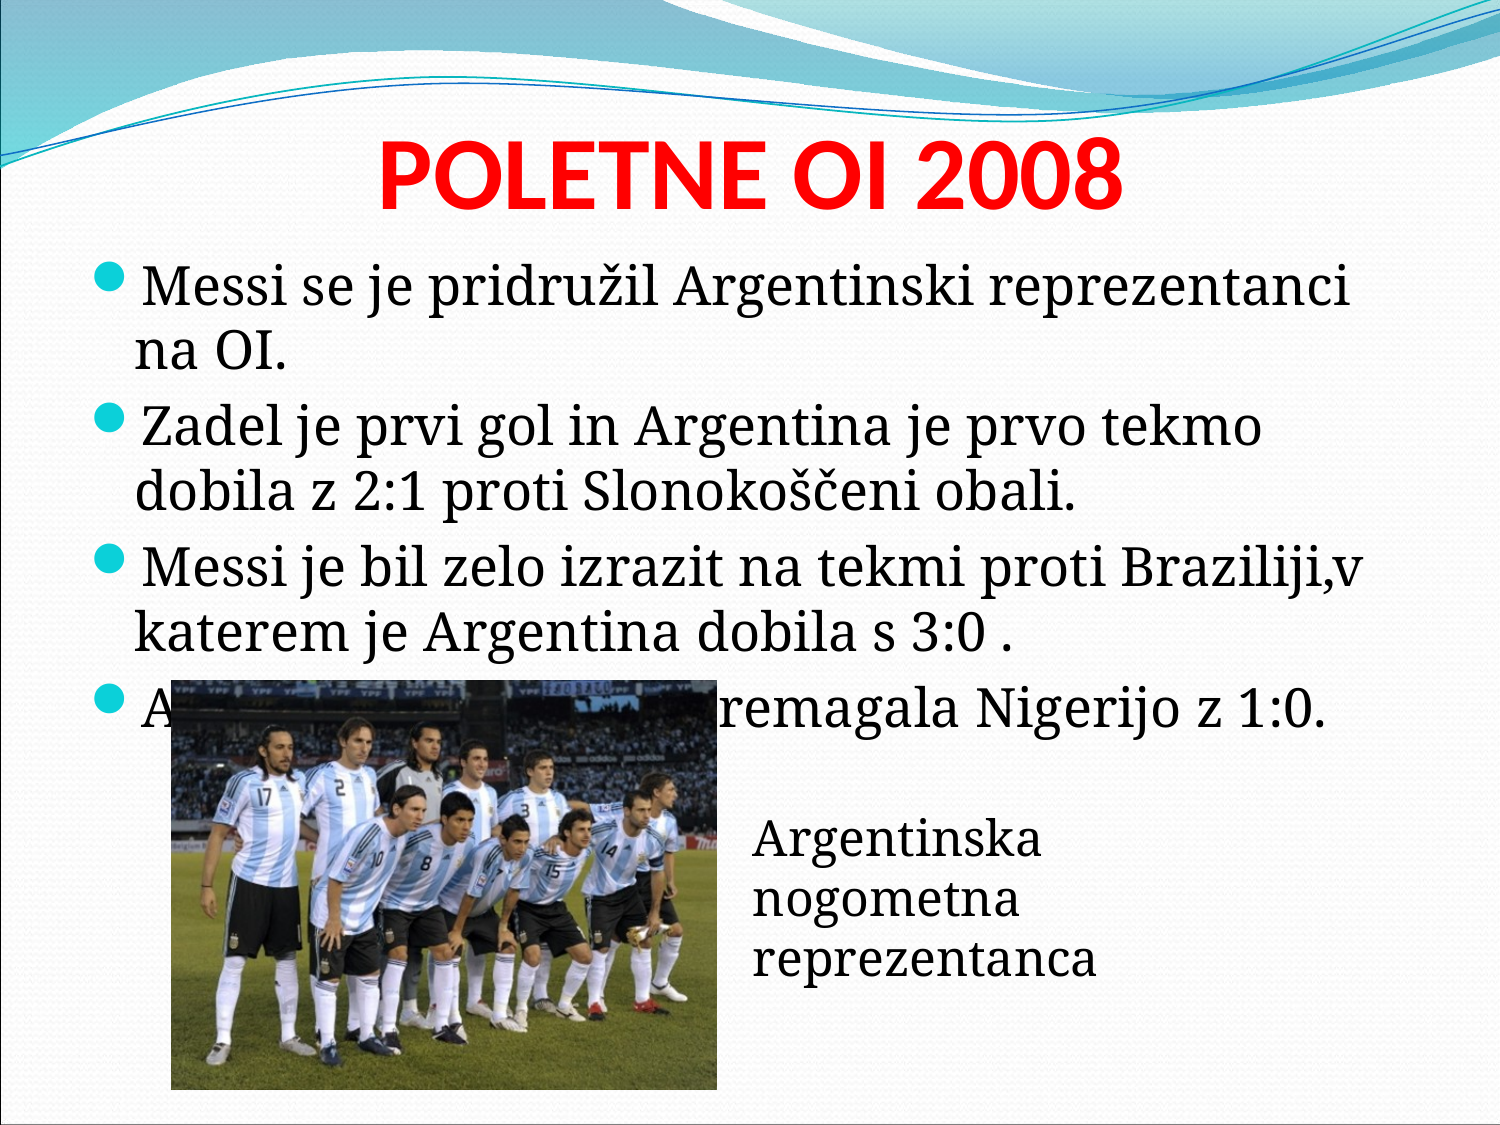

# POLETNE OI 2008
Messi se je pridružil Argentinski reprezentanci na OI.
Zadel je prvi gol in Argentina je prvo tekmo dobila z 2:1 proti Slonokoščeni obali.
Messi je bil zelo izrazit na tekmi proti Braziliji,v katerem je Argentina dobila s 3:0 .
Argentina je v finalu premagala Nigerijo z 1:0.
Argentinska nogometna reprezentanca